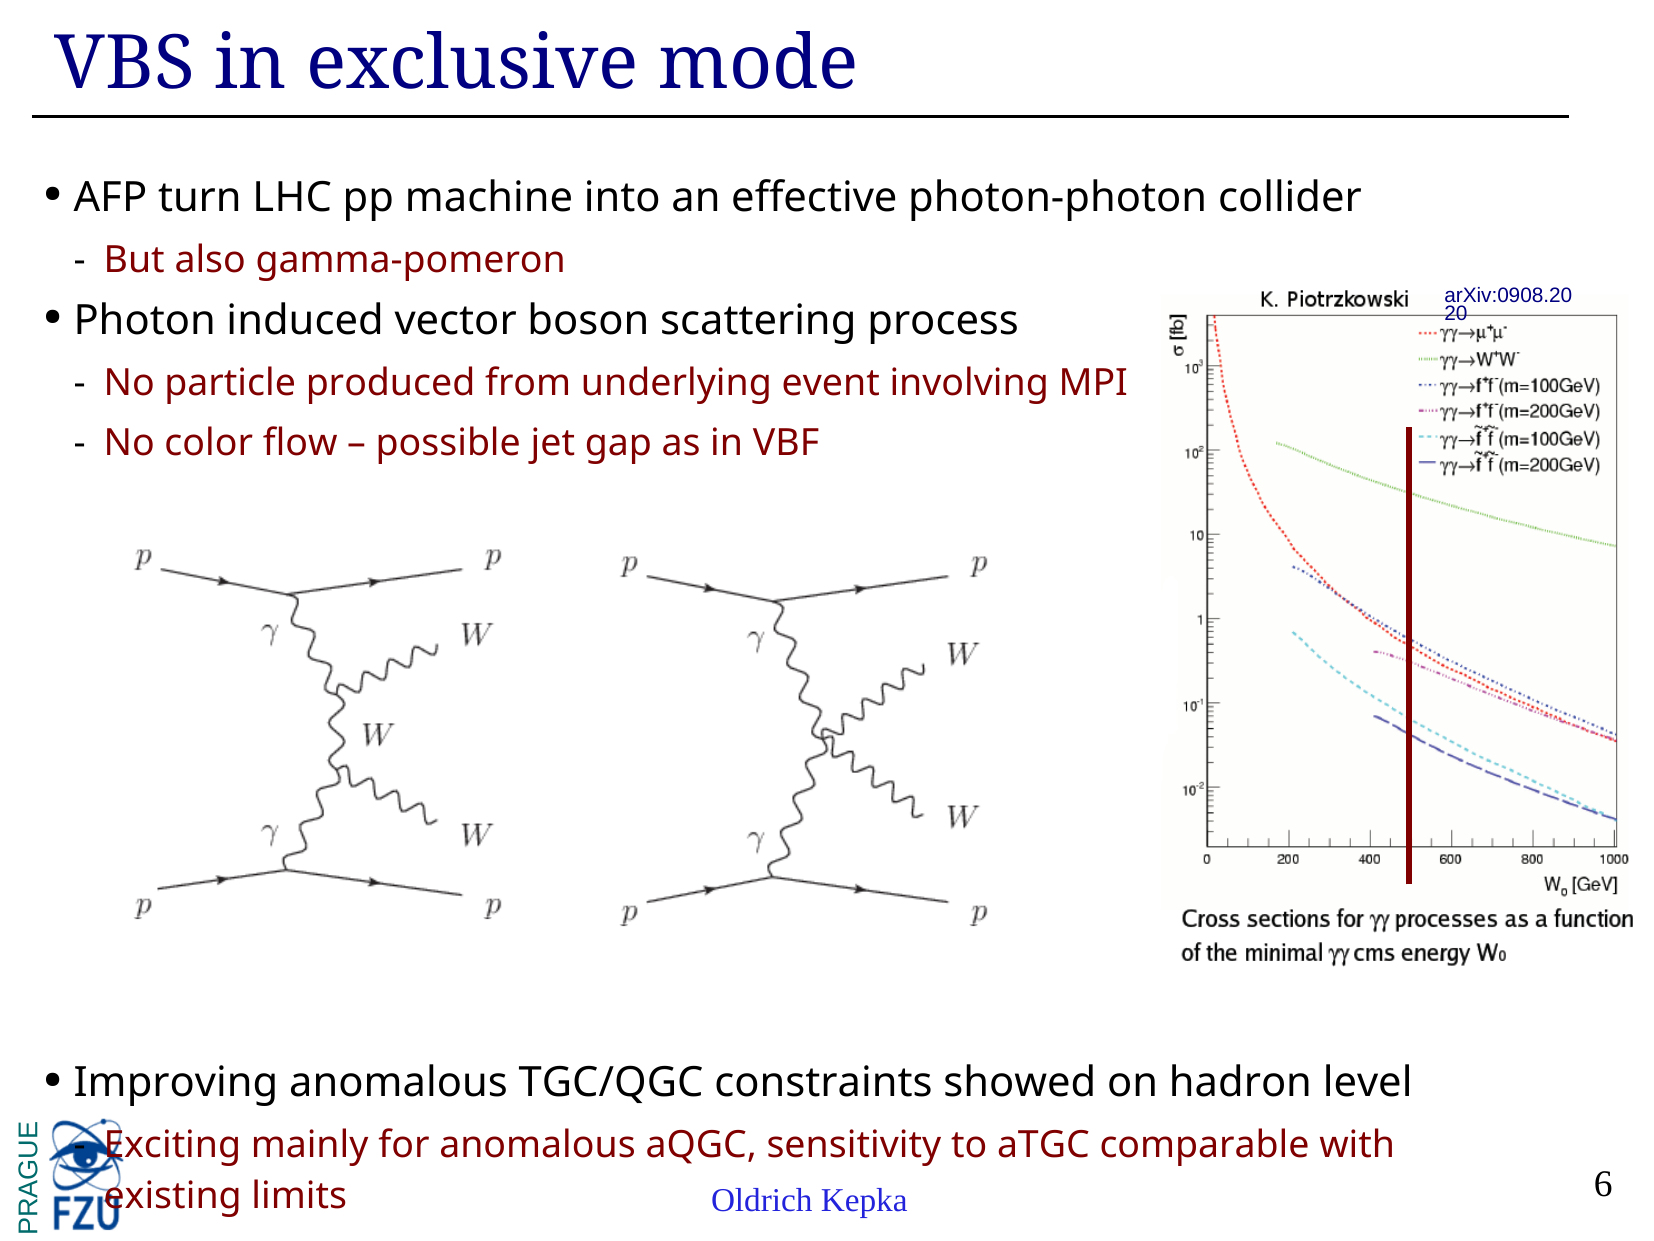

# VBS in exclusive mode
AFP turn LHC pp machine into an effective photon-photon collider
But also gamma-pomeron
Photon induced vector boson scattering process
No particle produced from underlying event involving MPI
No color flow – possible jet gap as in VBF
Improving anomalous TGC/QGC constraints showed on hadron level
Exciting mainly for anomalous aQGC, sensitivity to aTGC comparable with existing limits
arXiv:0908.2020
6